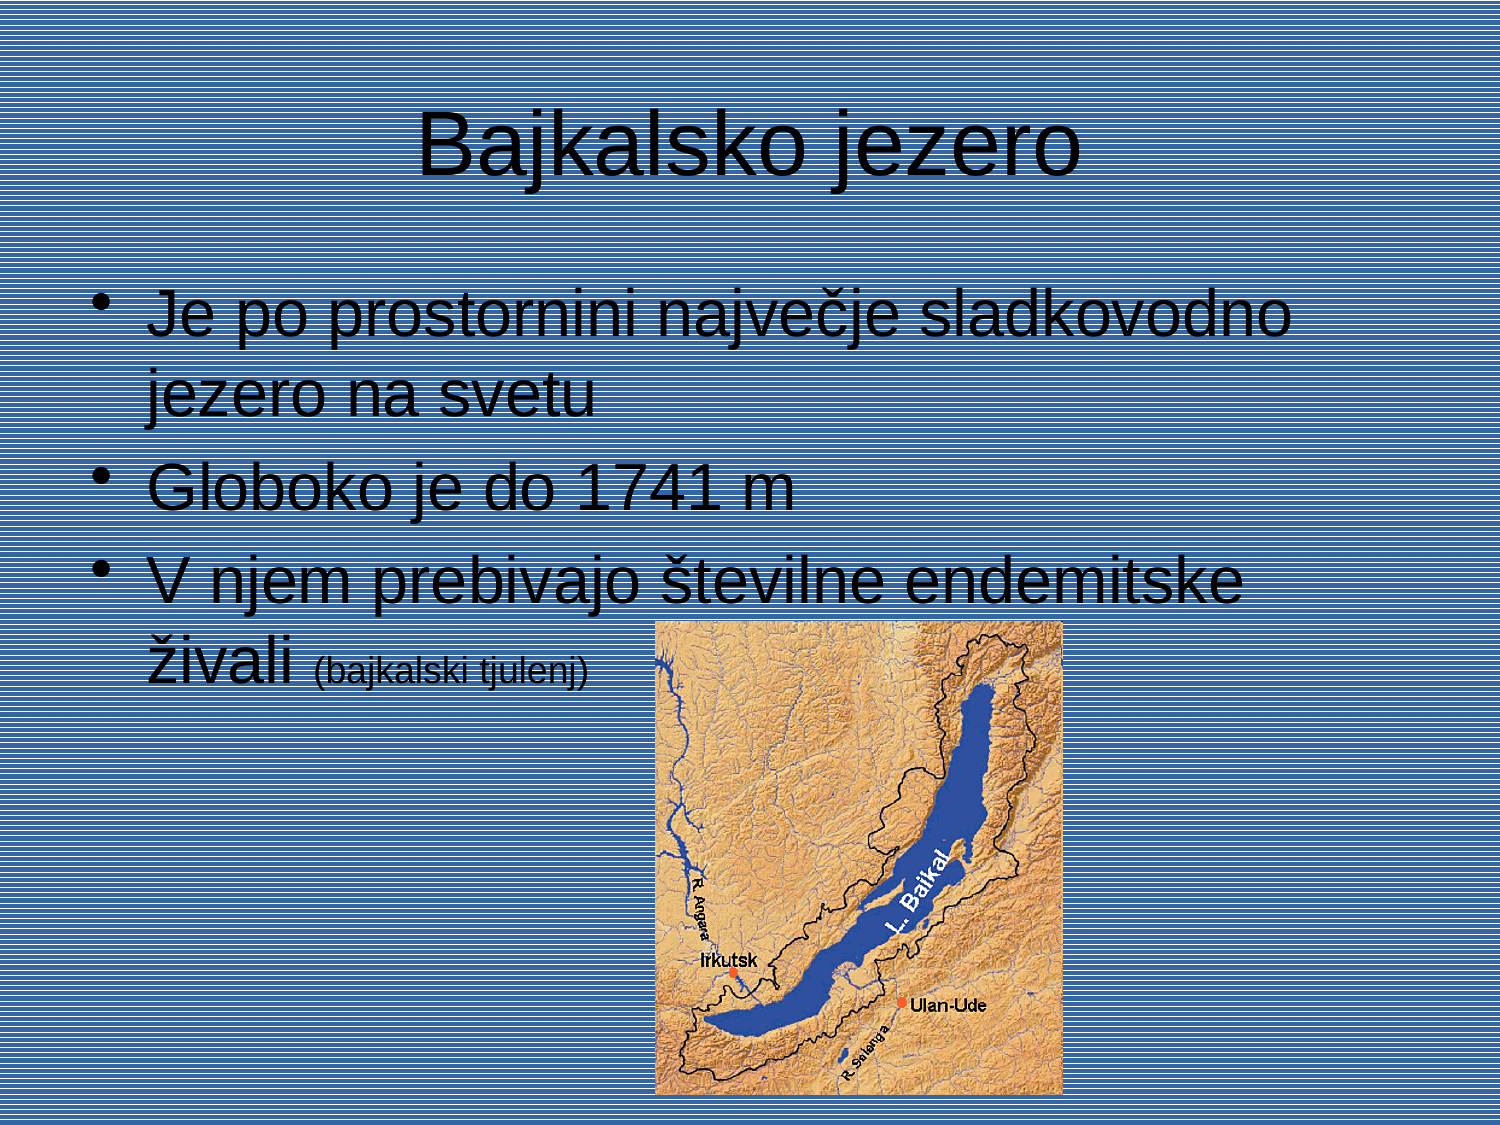

# Bajkalsko jezero
Je po prostornini največje sladkovodno jezero na svetu
Globoko je do 1741 m
V njem prebivajo številne endemitske živali (bajkalski tjulenj)